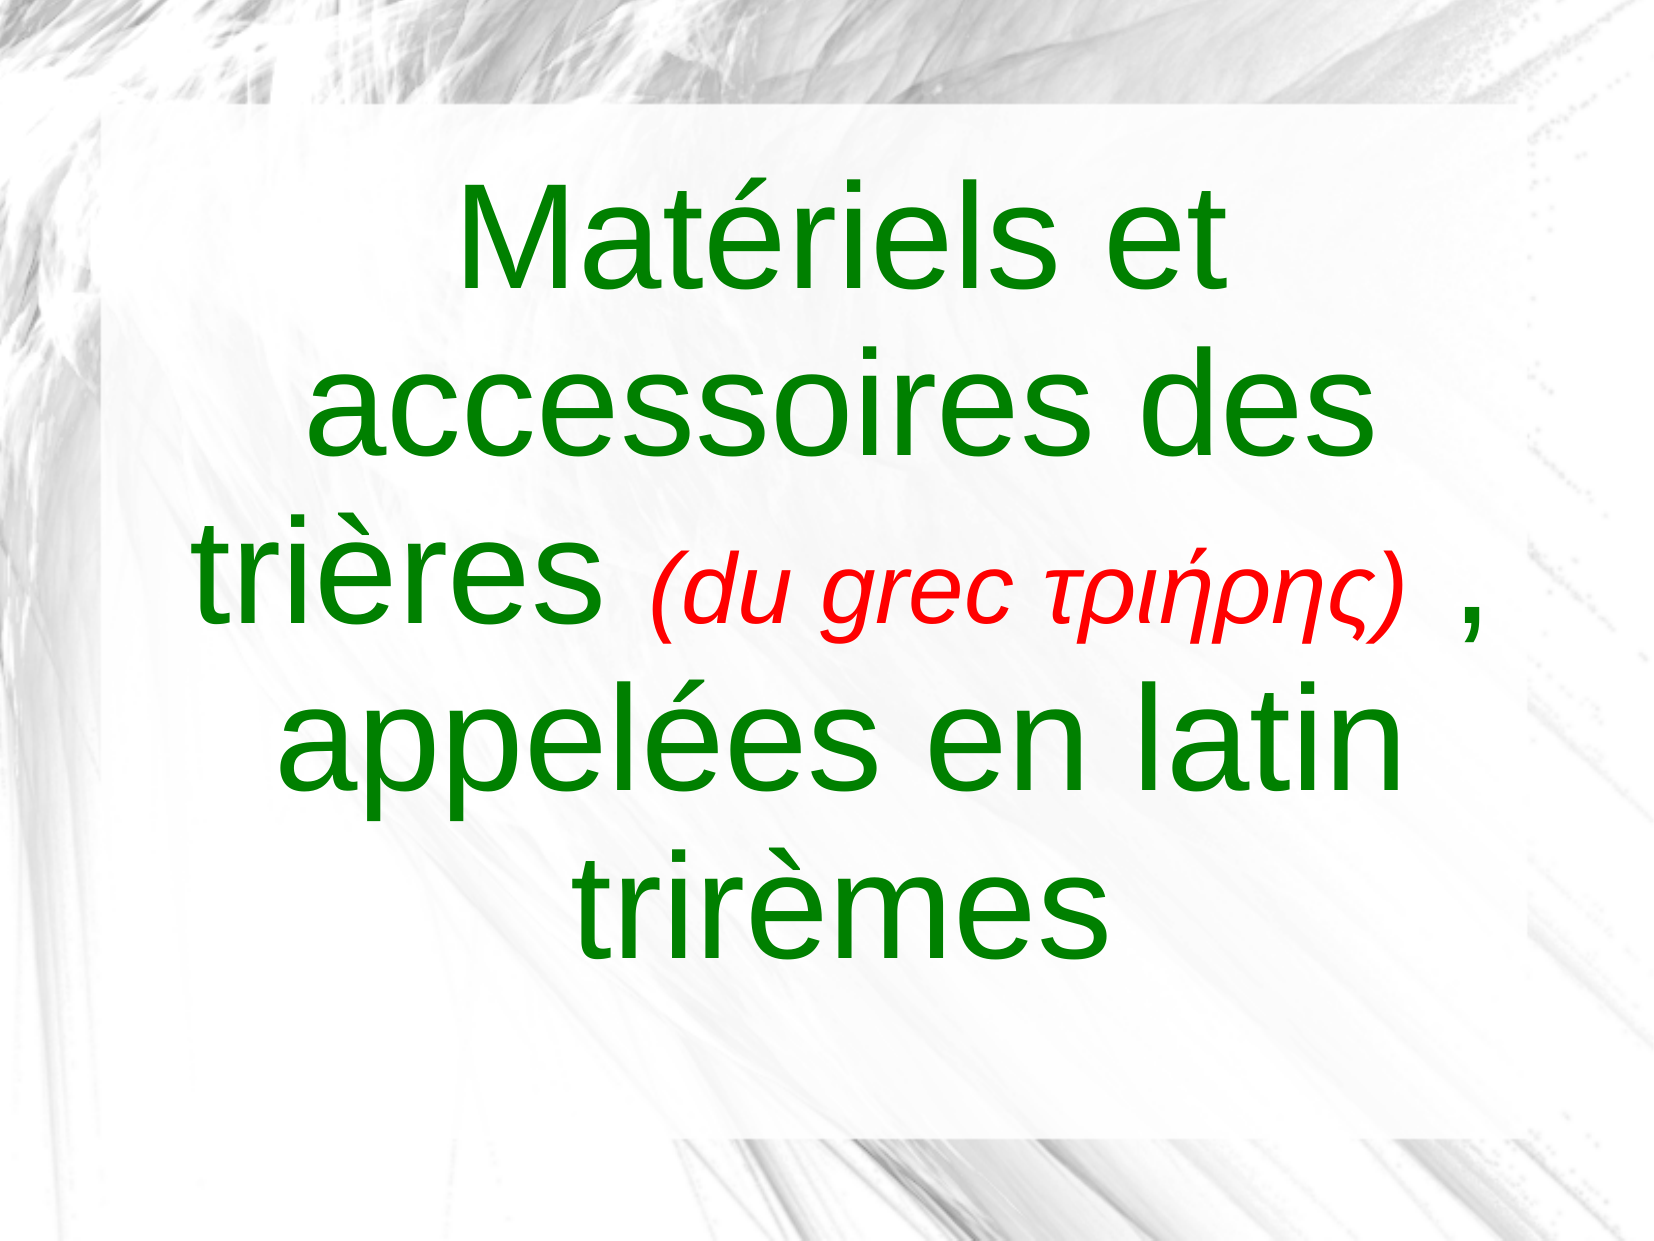

# Matériels et accessoires des trières (du grec τριήρης) , appelées en latin trirèmes